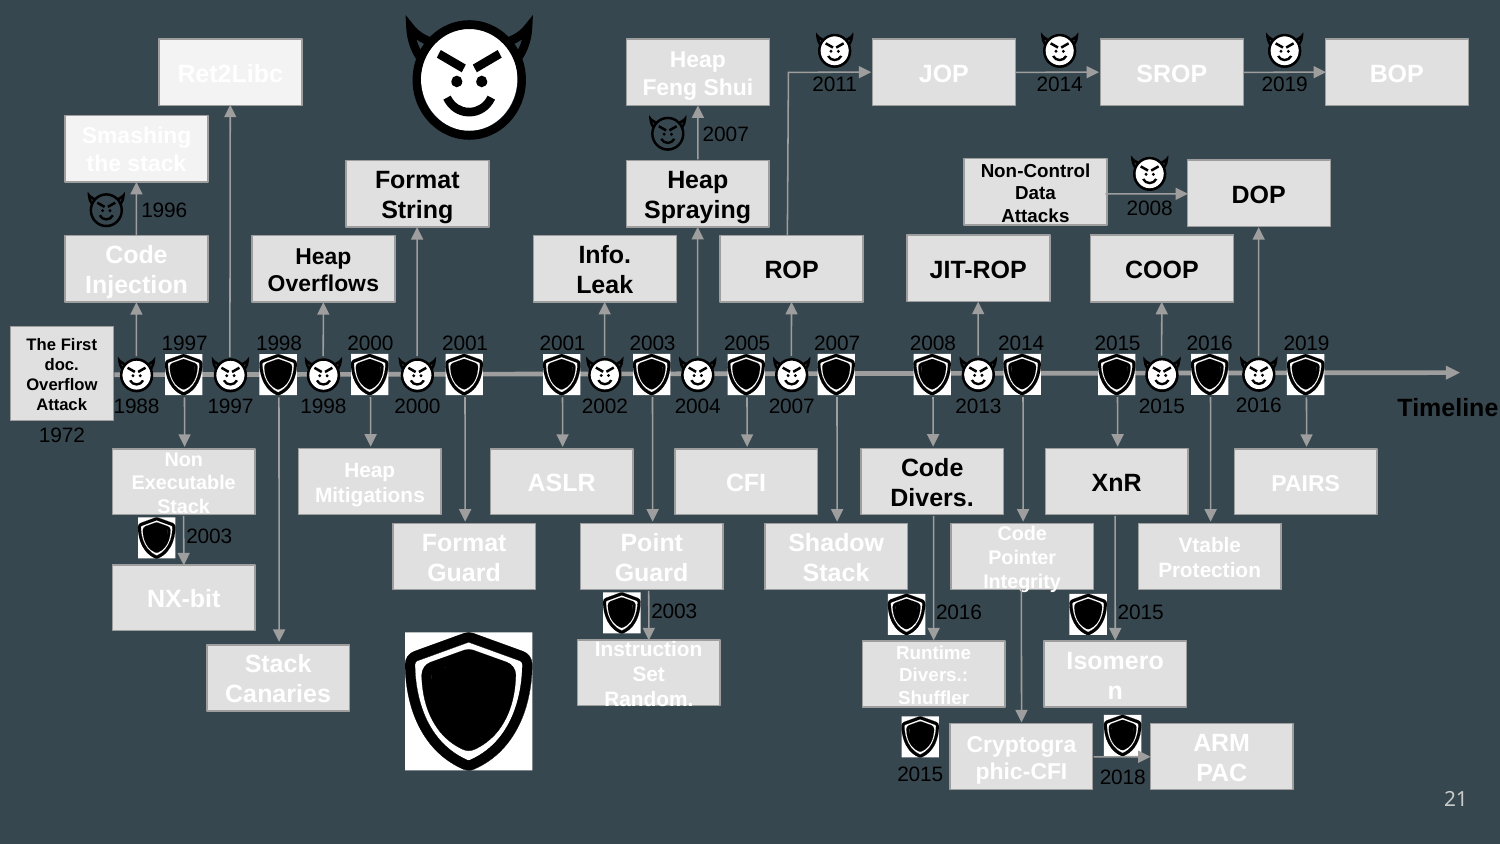

2011
Heap Feng Shui
JOP
SROP
BOP
Ret2Libc
2014
2019
2007
Smashing the stack
Non-Control Data Attacks
DOP
Heap Spraying
Format String
1996
2008
JIT-ROP
2013
COOP
2015
Info. Leak
ROP
2007
Code Injection
1988
Heap Overflows
1998
The First doc. Overflow Attack
2000
Heap Mitigations
2001
2003
2007
2008
Code Divers.
2015
XnR
2016
1997
Non
Executable Stack
1998
2001
ASLR
2005
CFI
2014
2019
PAIRS
Timeline
2016
2002
2004
1997
2000
1972
2003
Code Pointer Integrity
Vtable Protection
Format Guard
Point Guard
Shadow Stack
NX-bit
2003
2016
2015
Instruction Set Random.
Runtime Divers.: Shuffler
Isomeron
Stack Canaries
Cryptographic-CFI
ARM PAC
2015
2018